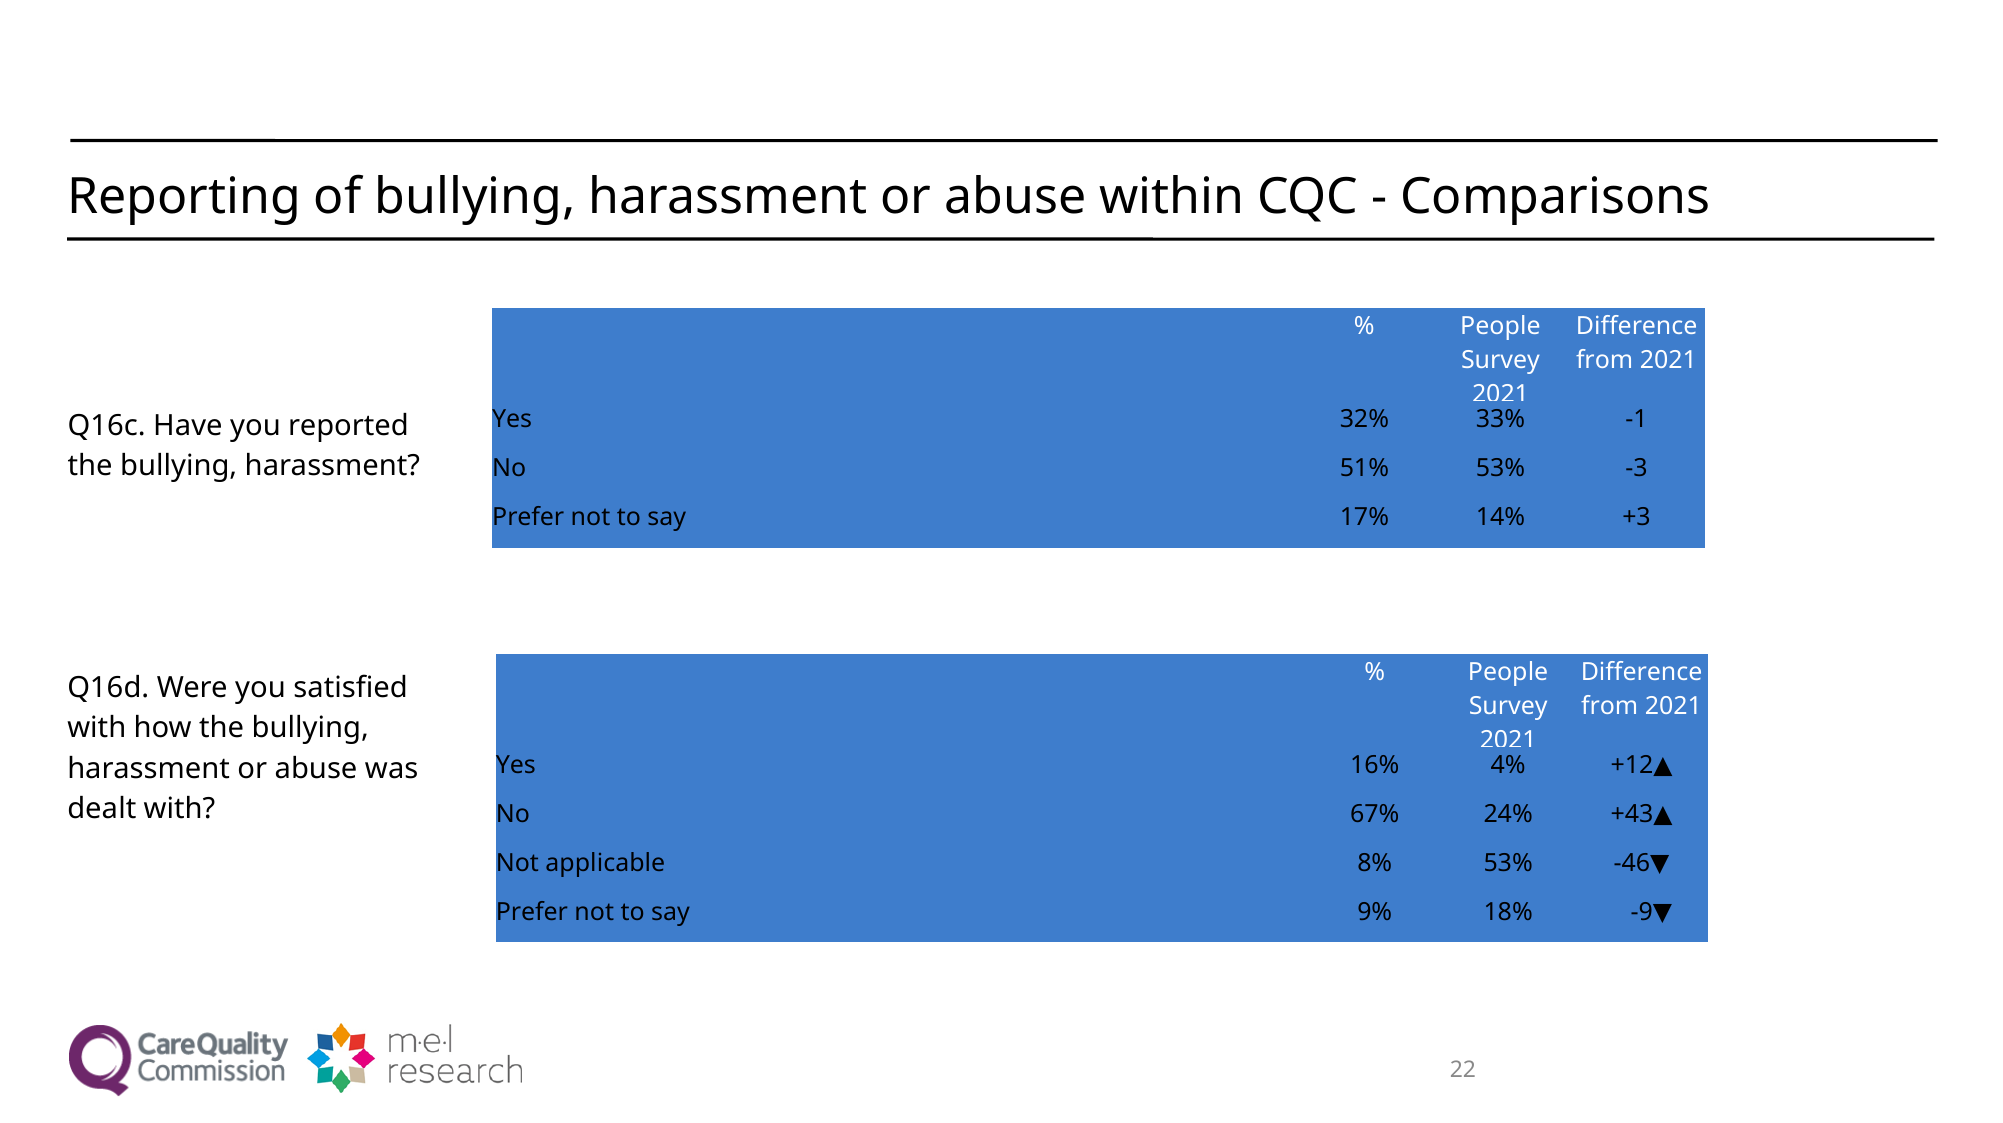

# Reporting of bullying, harassment or abuse within CQC - Comparisons
| | % | People Survey 2021 | Difference from 2021 |
| --- | --- | --- | --- |
| Yes | 32% | 33% | -1 |
| No | 51% | 53% | -3 |
| Prefer not to say | 17% | 14% | +3 |
Q16c. Have you reported the bullying, harassment?
| | % | People Survey 2021 | Difference from 2021 |
| --- | --- | --- | --- |
| Yes | 16% | 4% | +12▲ |
| No | 67% | 24% | +43▲ |
| Not applicable | 8% | 53% | -46▼ |
| Prefer not to say | 9% | 18% | -9▼ |
Q16d. Were you satisfied with how the bullying, harassment or abuse was dealt with?